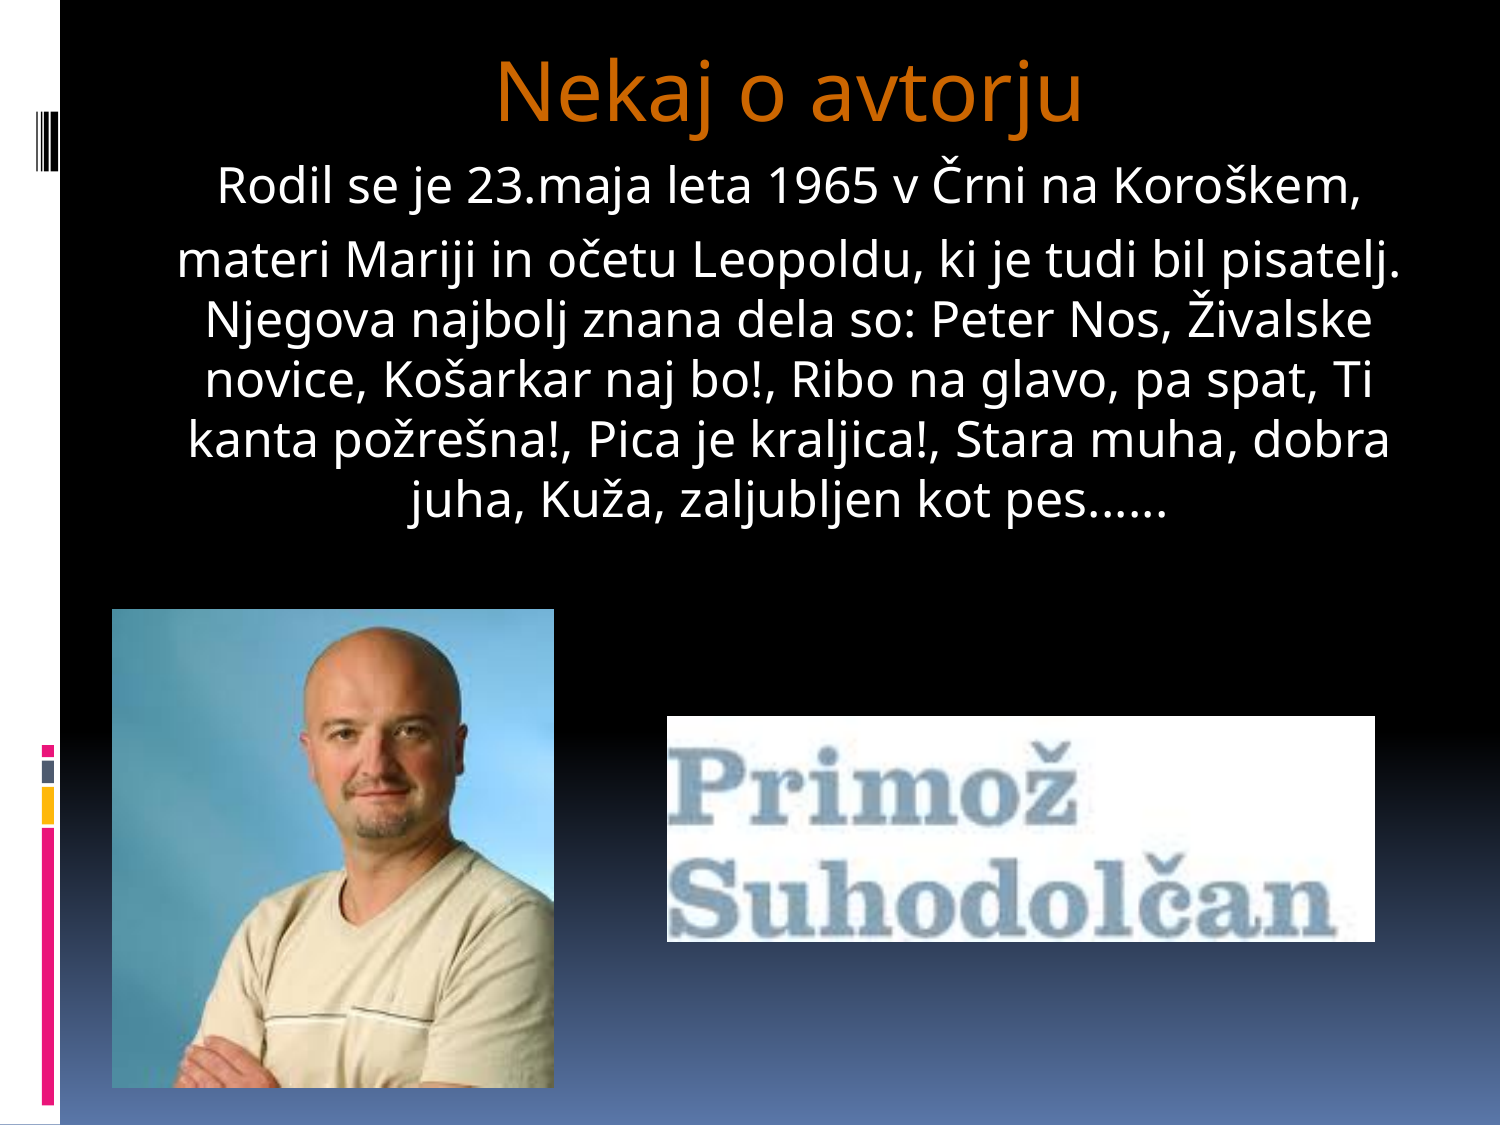

Nekaj o avtorju
Rodil se je 23.maja leta 1965 v Črni na Koroškem,
materi Mariji in očetu Leopoldu, ki je tudi bil pisatelj. Njegova najbolj znana dela so: Peter Nos, Živalske novice, Košarkar naj bo!, Ribo na glavo, pa spat, Ti kanta požrešna!, Pica je kraljica!, Stara muha, dobra juha, Kuža, zaljubljen kot pes......
#